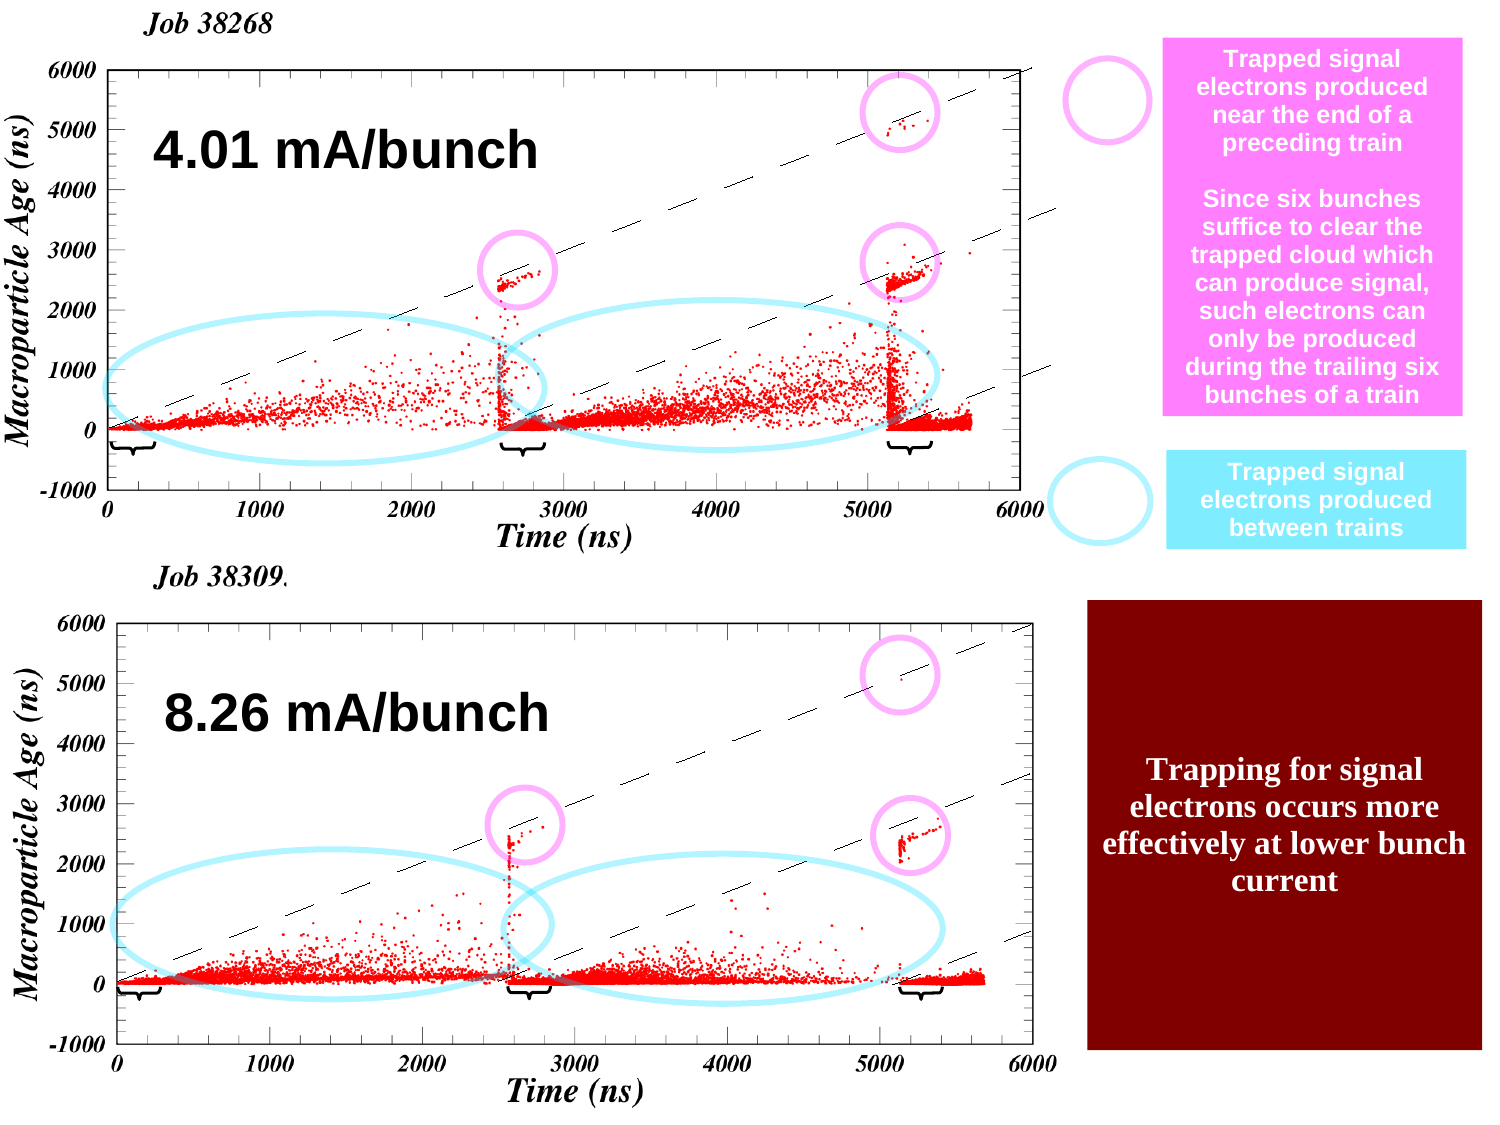

Trapped signal electrons produced near the end of a preceding train
Since six bunches suffice to clear the trapped cloud which can produce signal, such electrons can only be produced during the trailing six bunches of a train
4.01 mA/bunch
Trapped signal electrons produced between trains
Trapping for signal electrons occurs more effectively at lower bunch current
8.26 mA/bunch